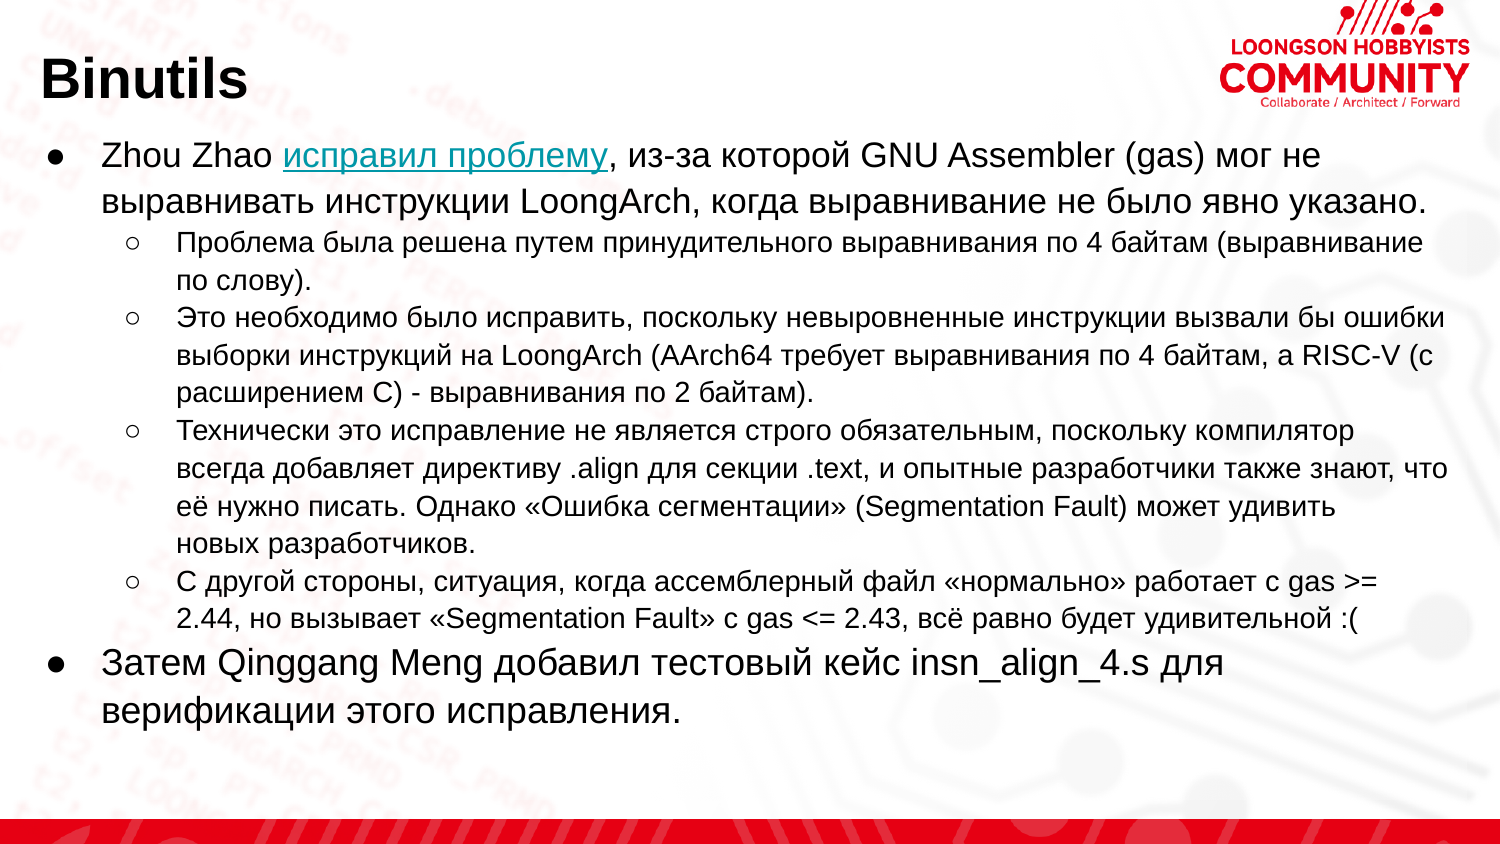

# Binutils
Zhou Zhao исправил проблему, из-за которой GNU Assembler (gas) мог не выравнивать инструкции LoongArch, когда выравнивание не было явно указано.
Проблема была решена путем принудительного выравнивания по 4 байтам (выравнивание по слову).
Это необходимо было исправить, поскольку невыровненные инструкции вызвали бы ошибки выборки инструкций на LoongArch (AArch64 требует выравнивания по 4 байтам, а RISC-V (с расширением C) - выравнивания по 2 байтам).
Технически это исправление не является строго обязательным, поскольку компилятор всегда добавляет директиву .align для секции .text, и опытные разработчики также знают, что её нужно писать. Однако «Ошибка сегментации» (Segmentation Fault) может удивить
новых разработчиков.
С другой стороны, ситуация, когда ассемблерный файл «нормально» работает с gas >= 2.44, но вызывает «Segmentation Fault» с gas <= 2.43, всё равно будет удивительной :(
Затем Qinggang Meng добавил тестовый кейс insn_align_4.s для верификации этого исправления.